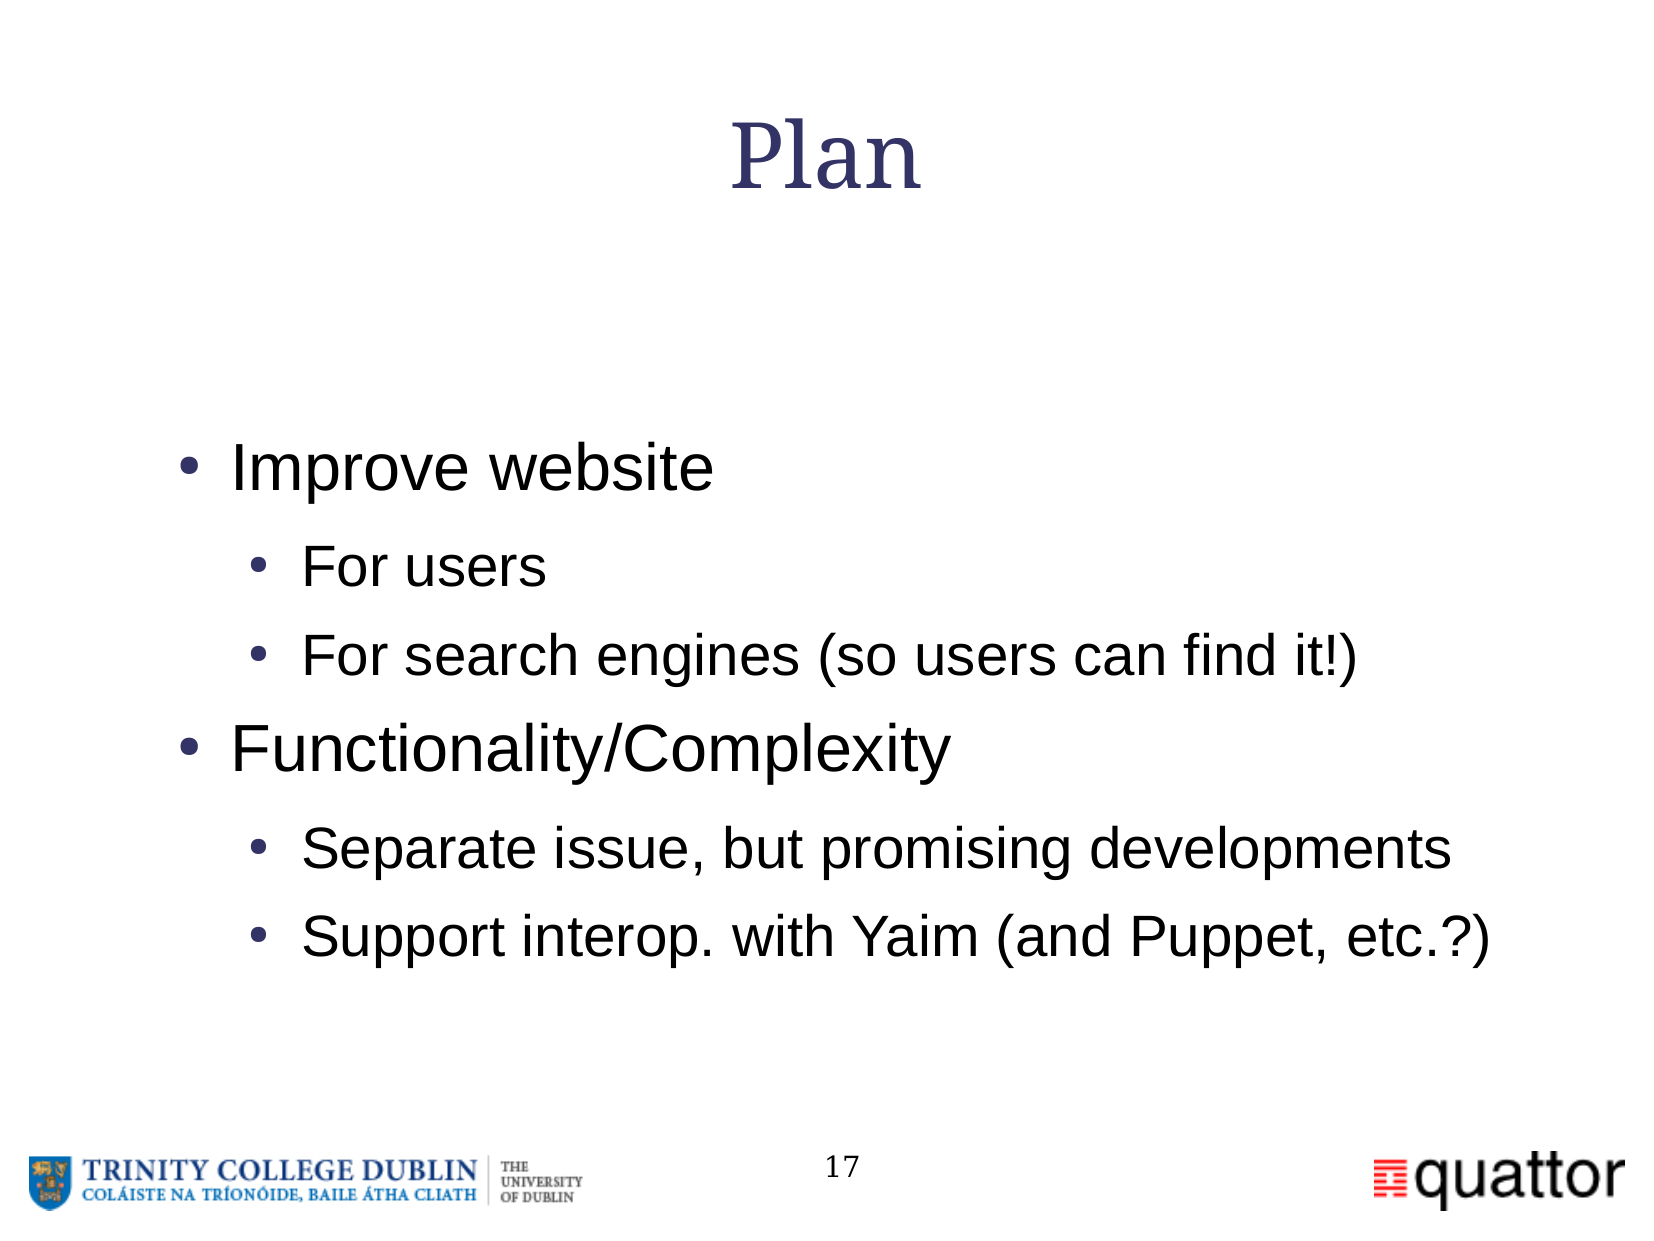

# Plan
Improve website
For users
For search engines (so users can find it!)
Functionality/Complexity
Separate issue, but promising developments
Support interop. with Yaim (and Puppet, etc.?)
17